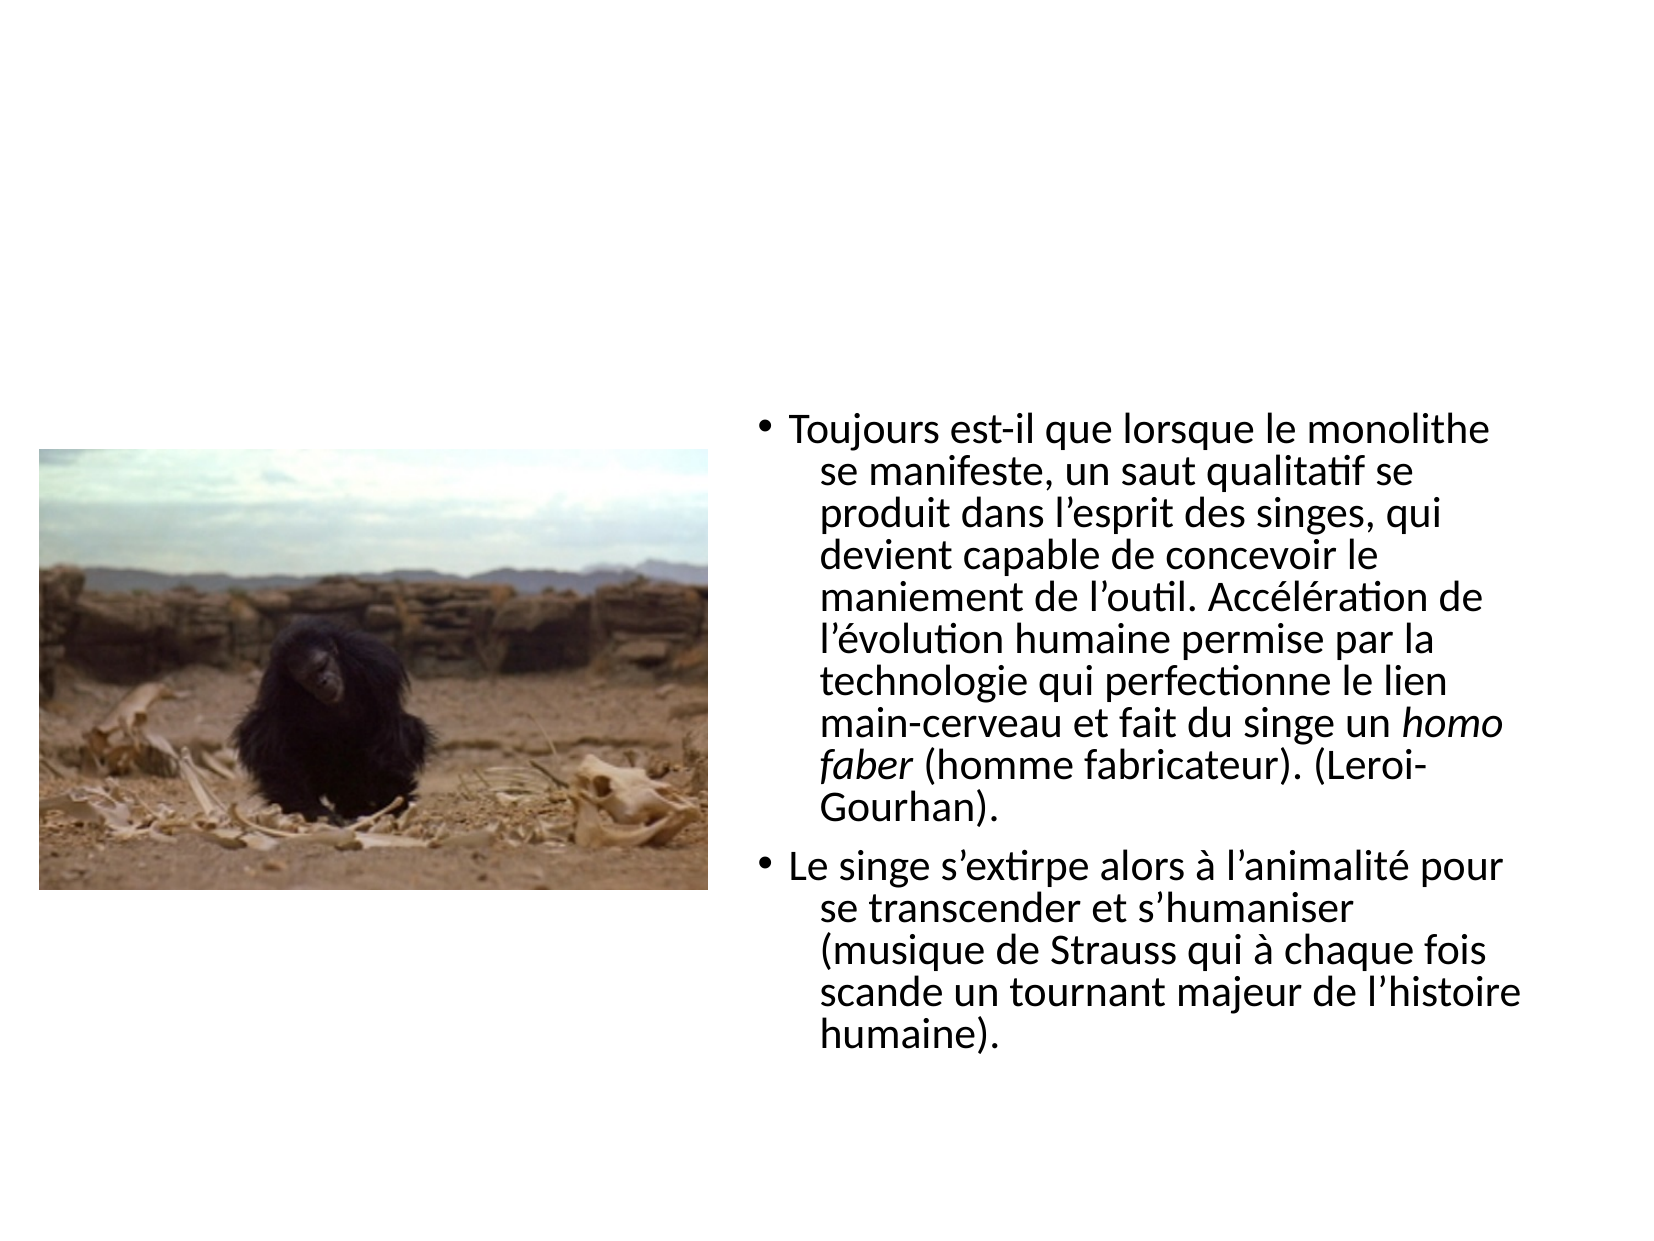

#
Toujours est-il que lorsque le monolithe se manifeste, un saut qualitatif se produit dans l’esprit des singes, qui devient capable de concevoir le maniement de l’outil. Accélération de l’évolution humaine permise par la technologie qui perfectionne le lien main-cerveau et fait du singe un homo faber (homme fabricateur). (Leroi-Gourhan).
Le singe s’extirpe alors à l’animalité pour se transcender et s’humaniser (musique de Strauss qui à chaque fois scande un tournant majeur de l’histoire humaine).